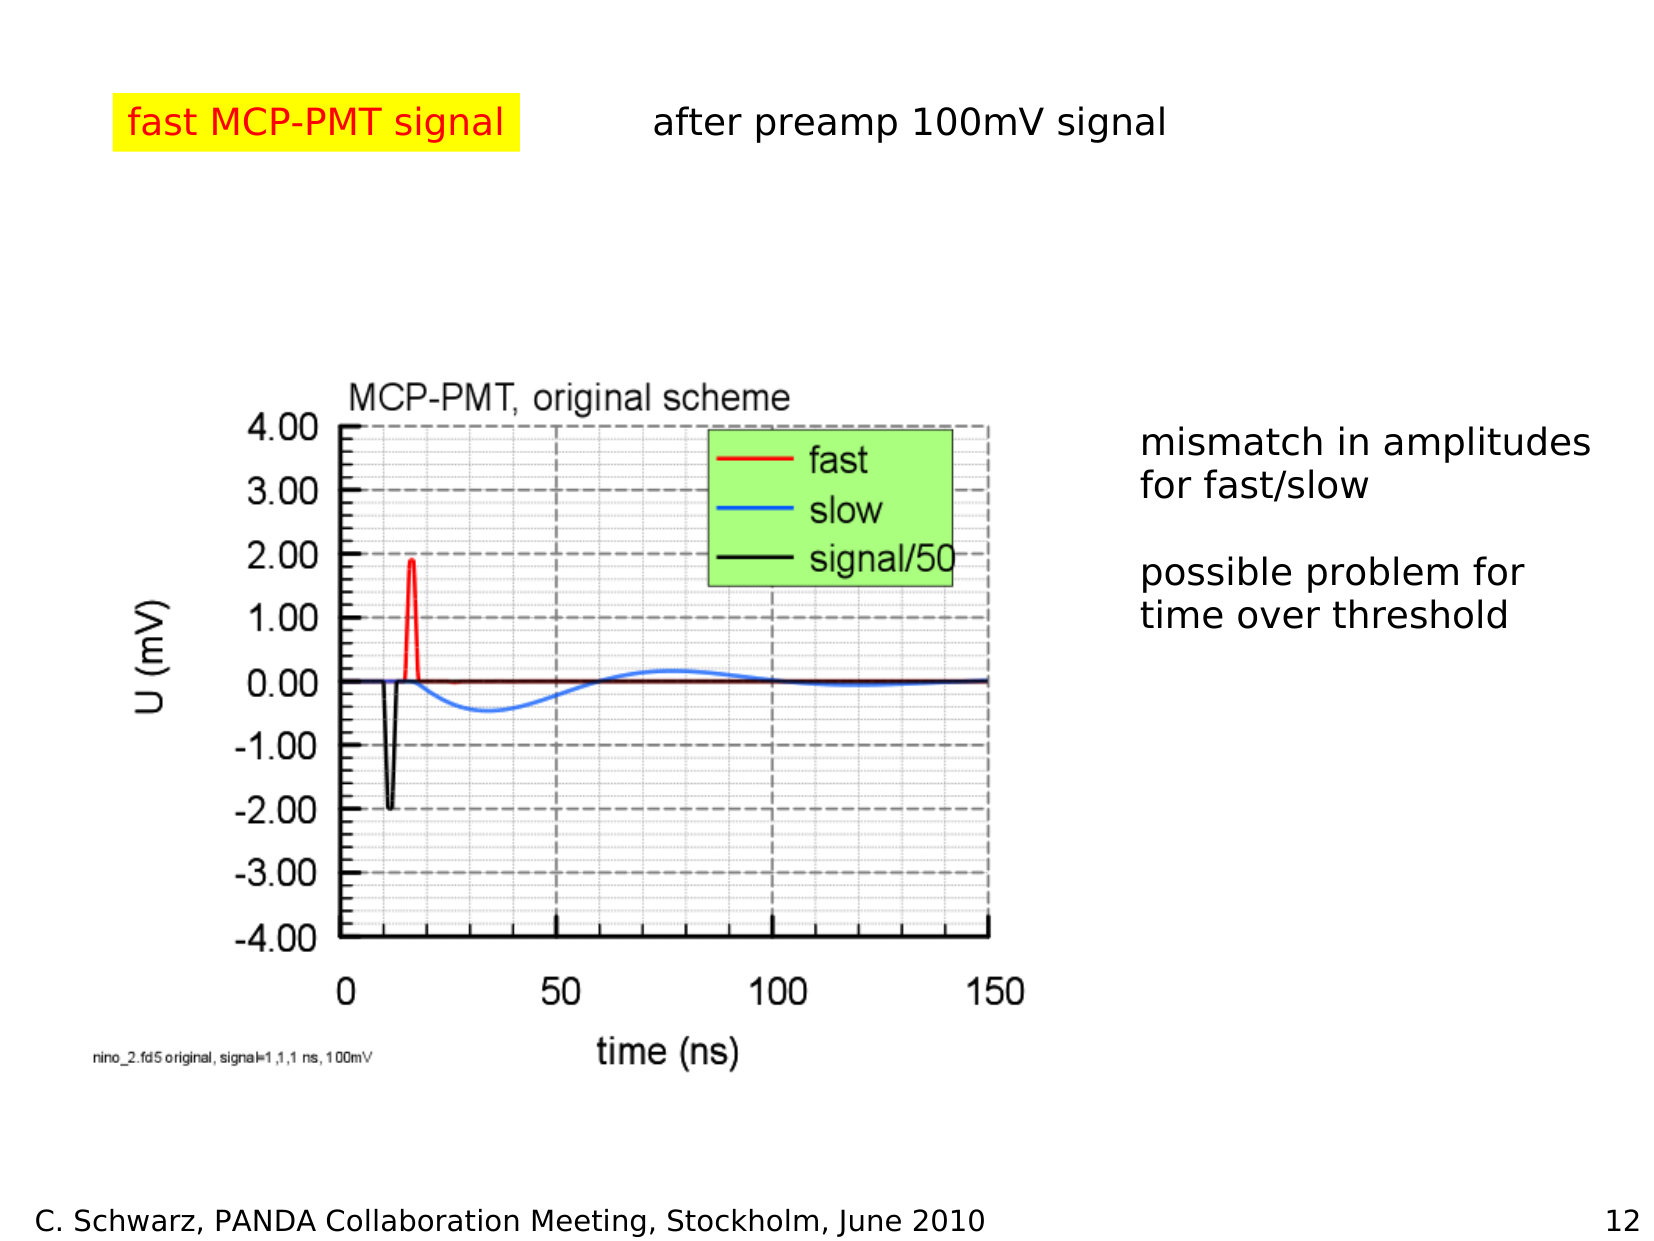

fast MCP-PMT signal
after preamp 100mV signal
mismatch in amplitudes
for fast/slow
possible problem for
time over threshold
12